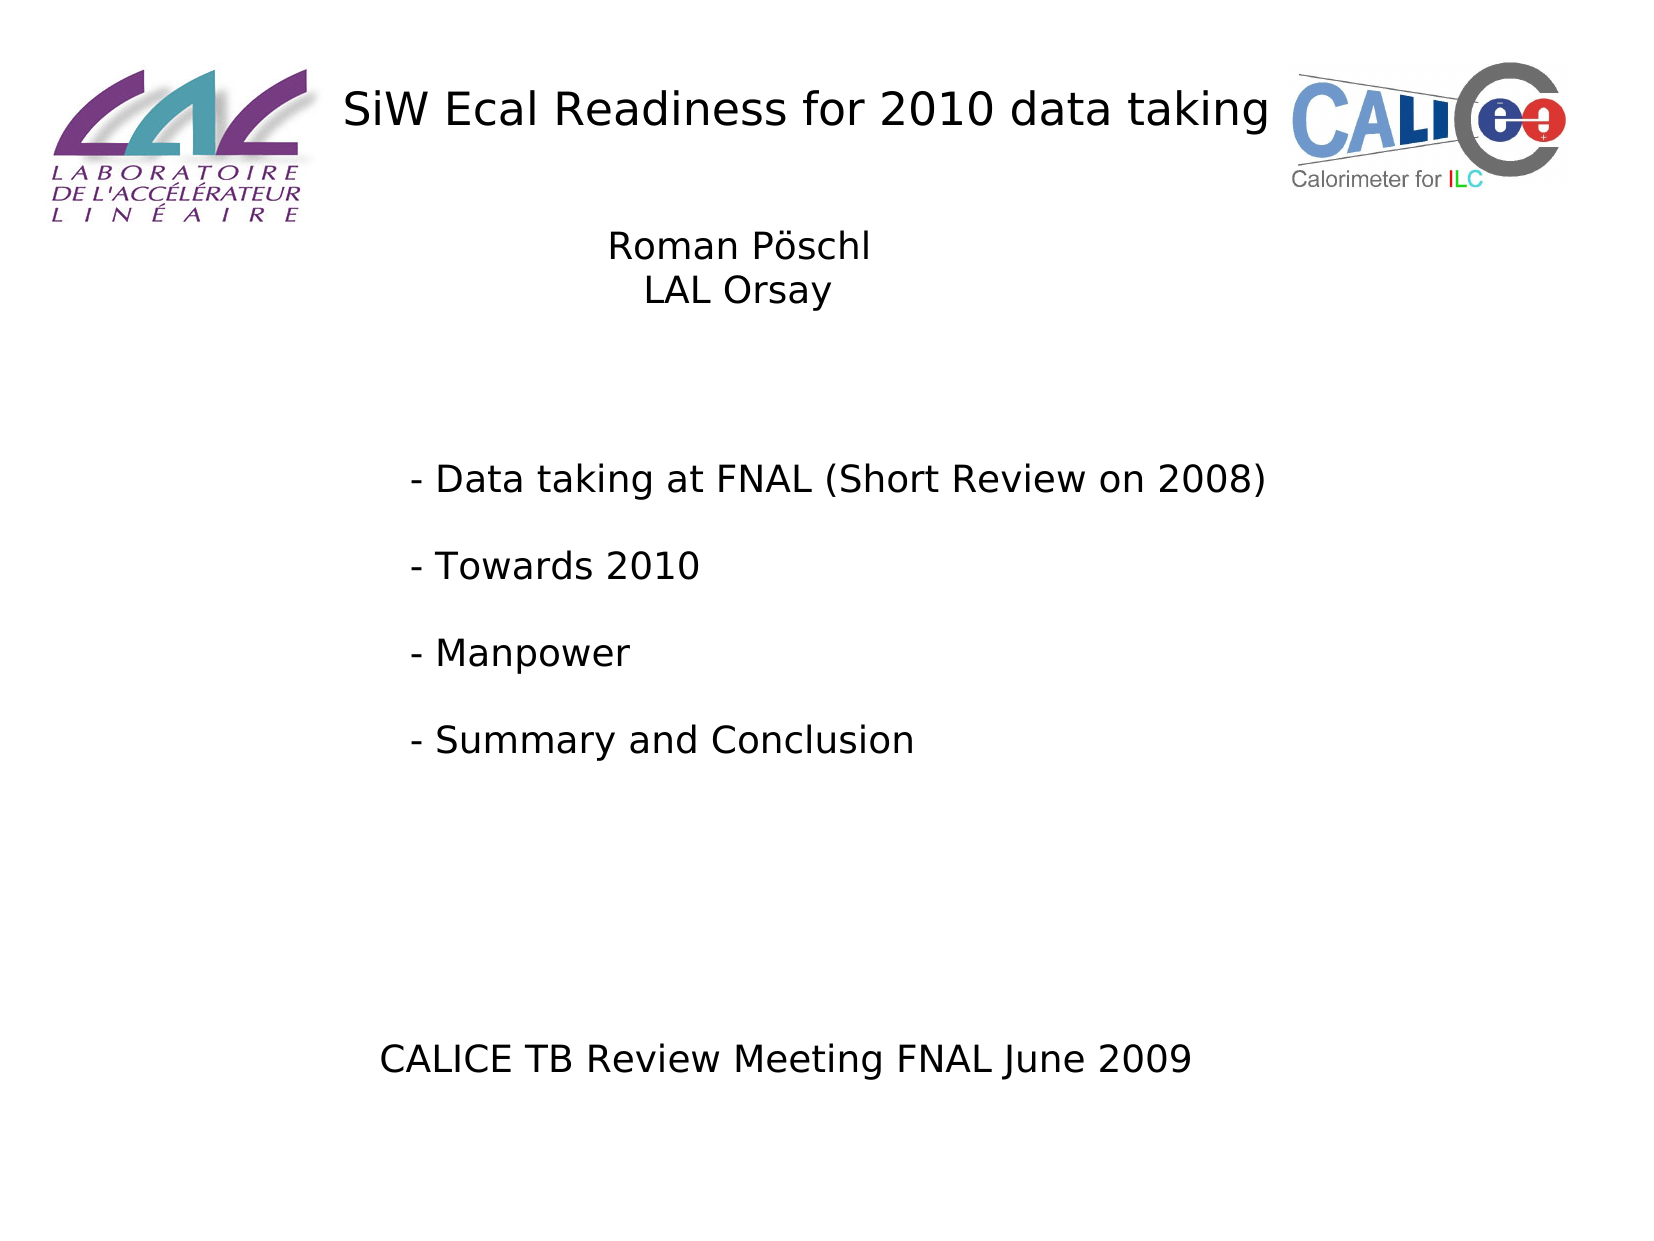

SiW Ecal Readiness for 2010 data taking
 Roman Pöschl
 LAL Orsay
- Data taking at FNAL (Short Review on 2008)
- Towards 2010
- Manpower
- Summary and Conclusion
CALICE TB Review Meeting FNAL June 2009